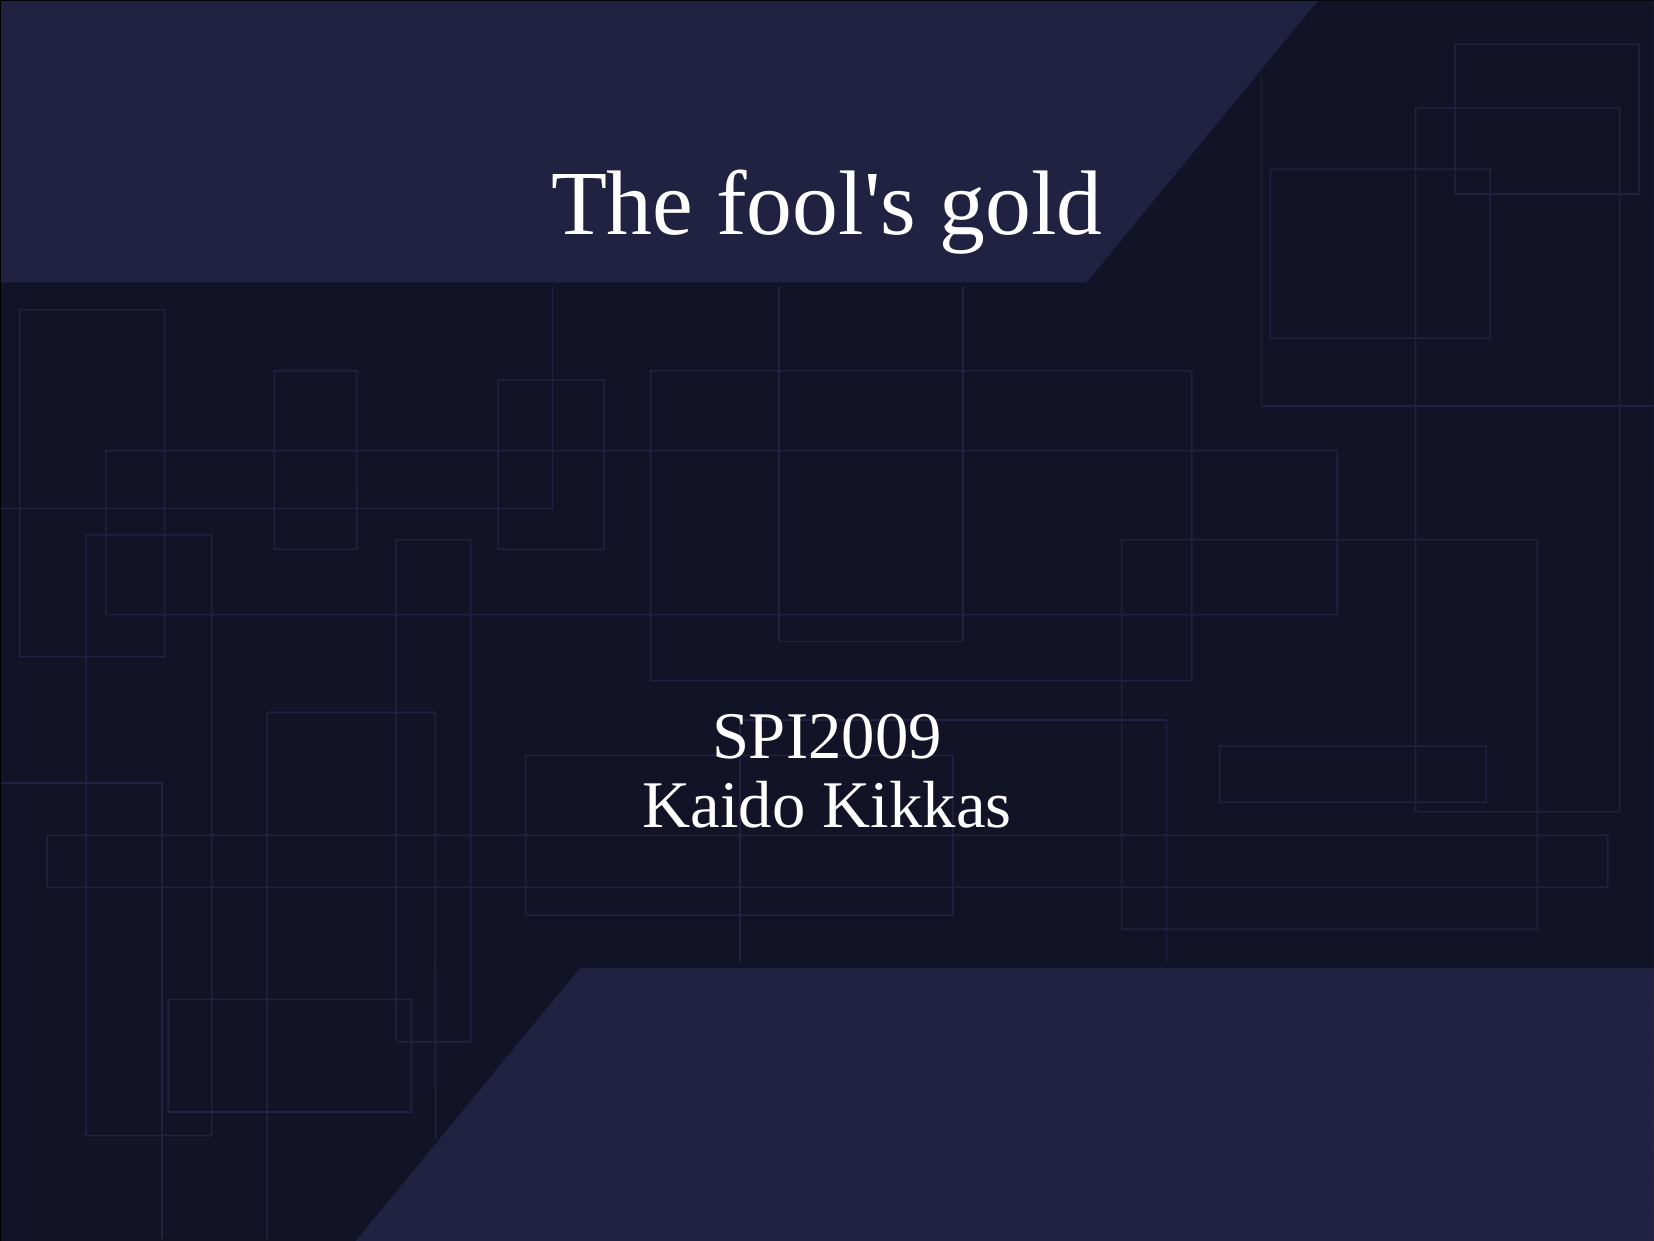

# The fool's gold
SPI2009
Kaido Kikkas